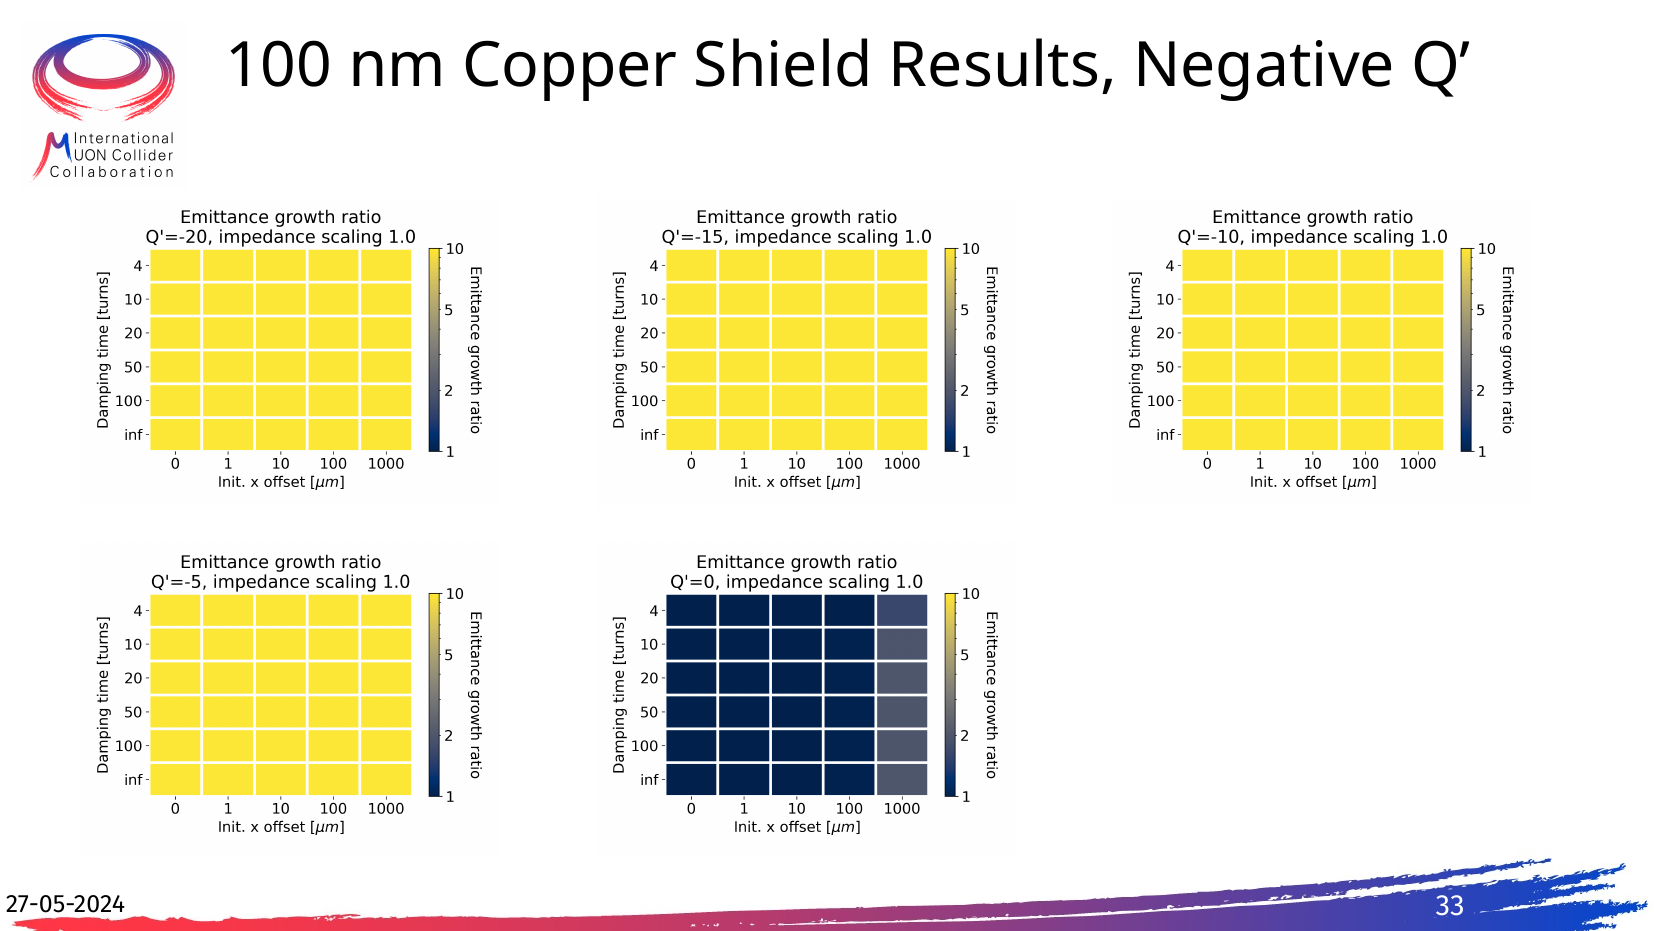

# 100 nm Copper Shield Results, Negative Q’
27-05-2024
33